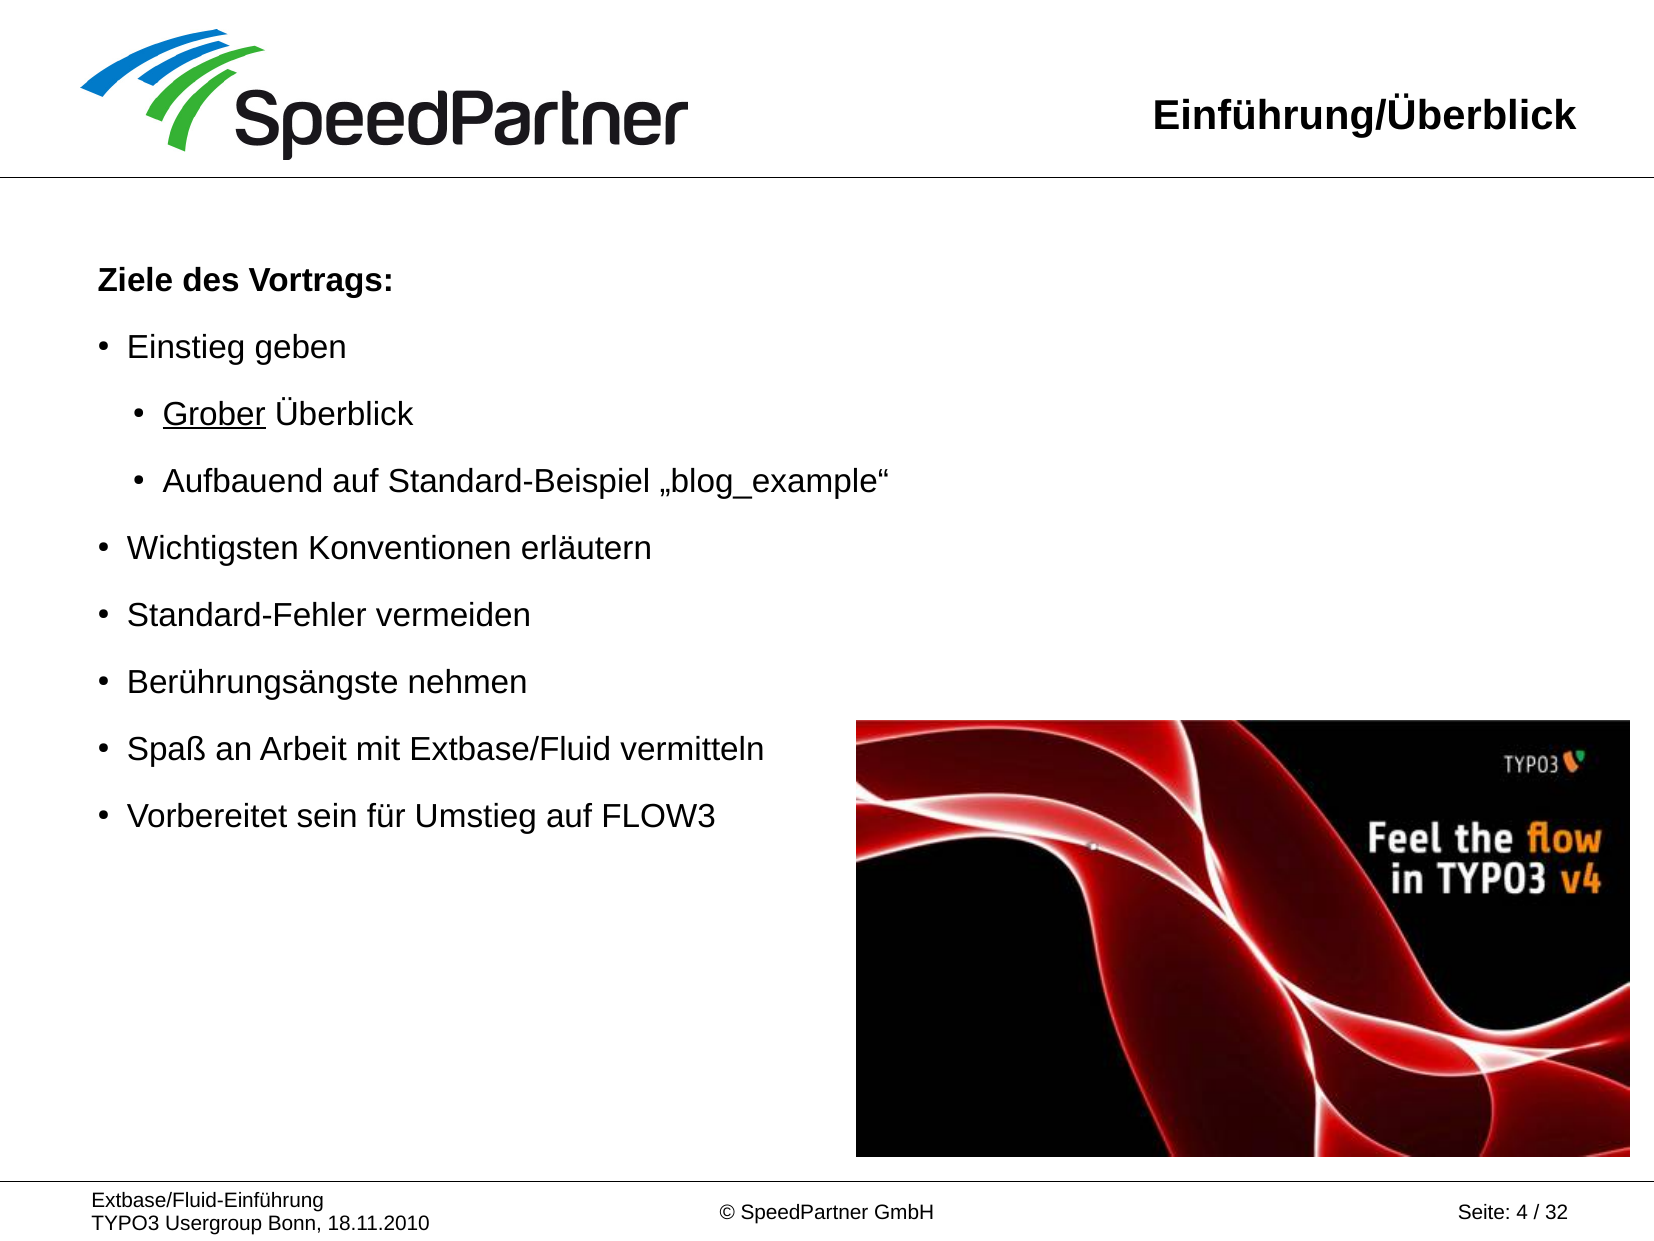

# Einführung/Überblick
Ziele des Vortrags:
Einstieg geben
Grober Überblick
Aufbauend auf Standard-Beispiel „blog_example“
Wichtigsten Konventionen erläutern
Standard-Fehler vermeiden
Berührungsängste nehmen
Spaß an Arbeit mit Extbase/Fluid vermitteln
Vorbereitet sein für Umstieg auf FLOW3